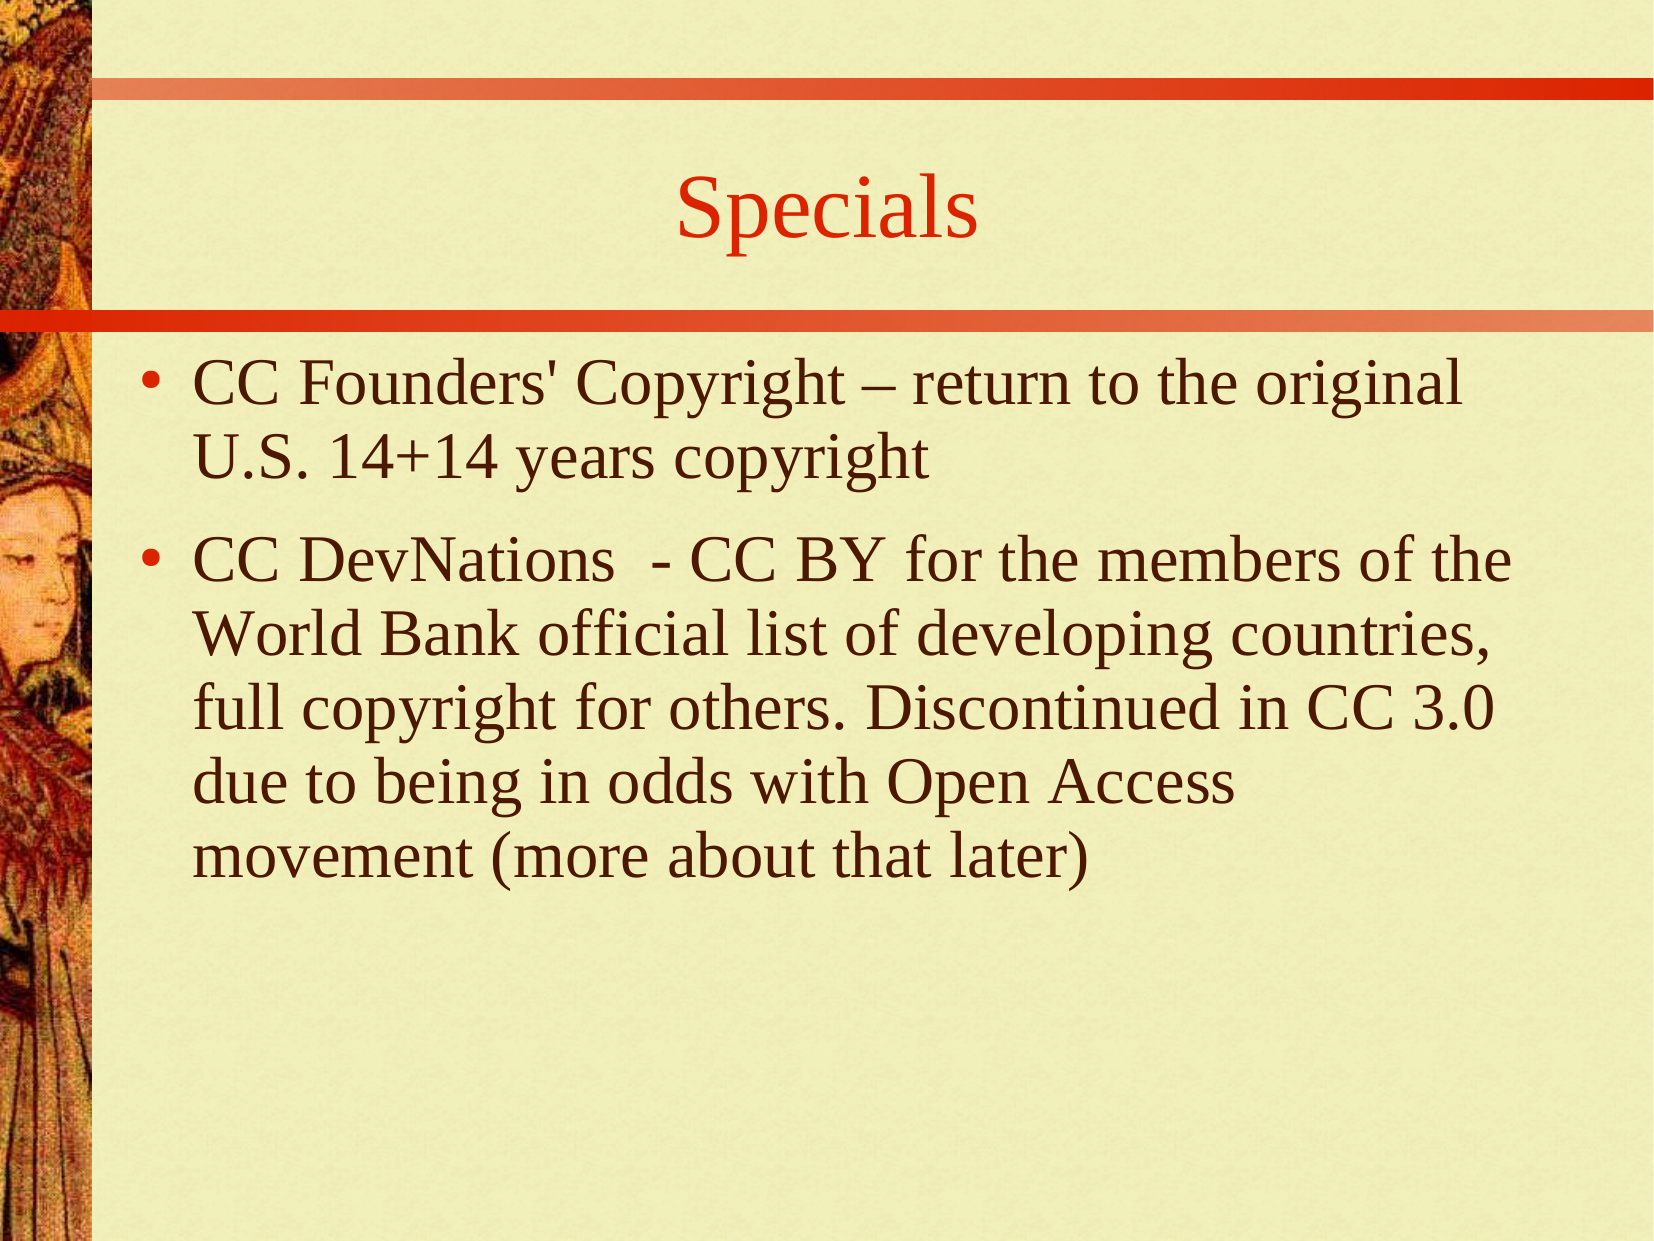

# Specials
CC Founders' Copyright – return to the original U.S. 14+14 years copyright
CC DevNations - CC BY for the members of the World Bank official list of developing countries, full copyright for others. Discontinued in CC 3.0 due to being in odds with Open Access movement (more about that later)